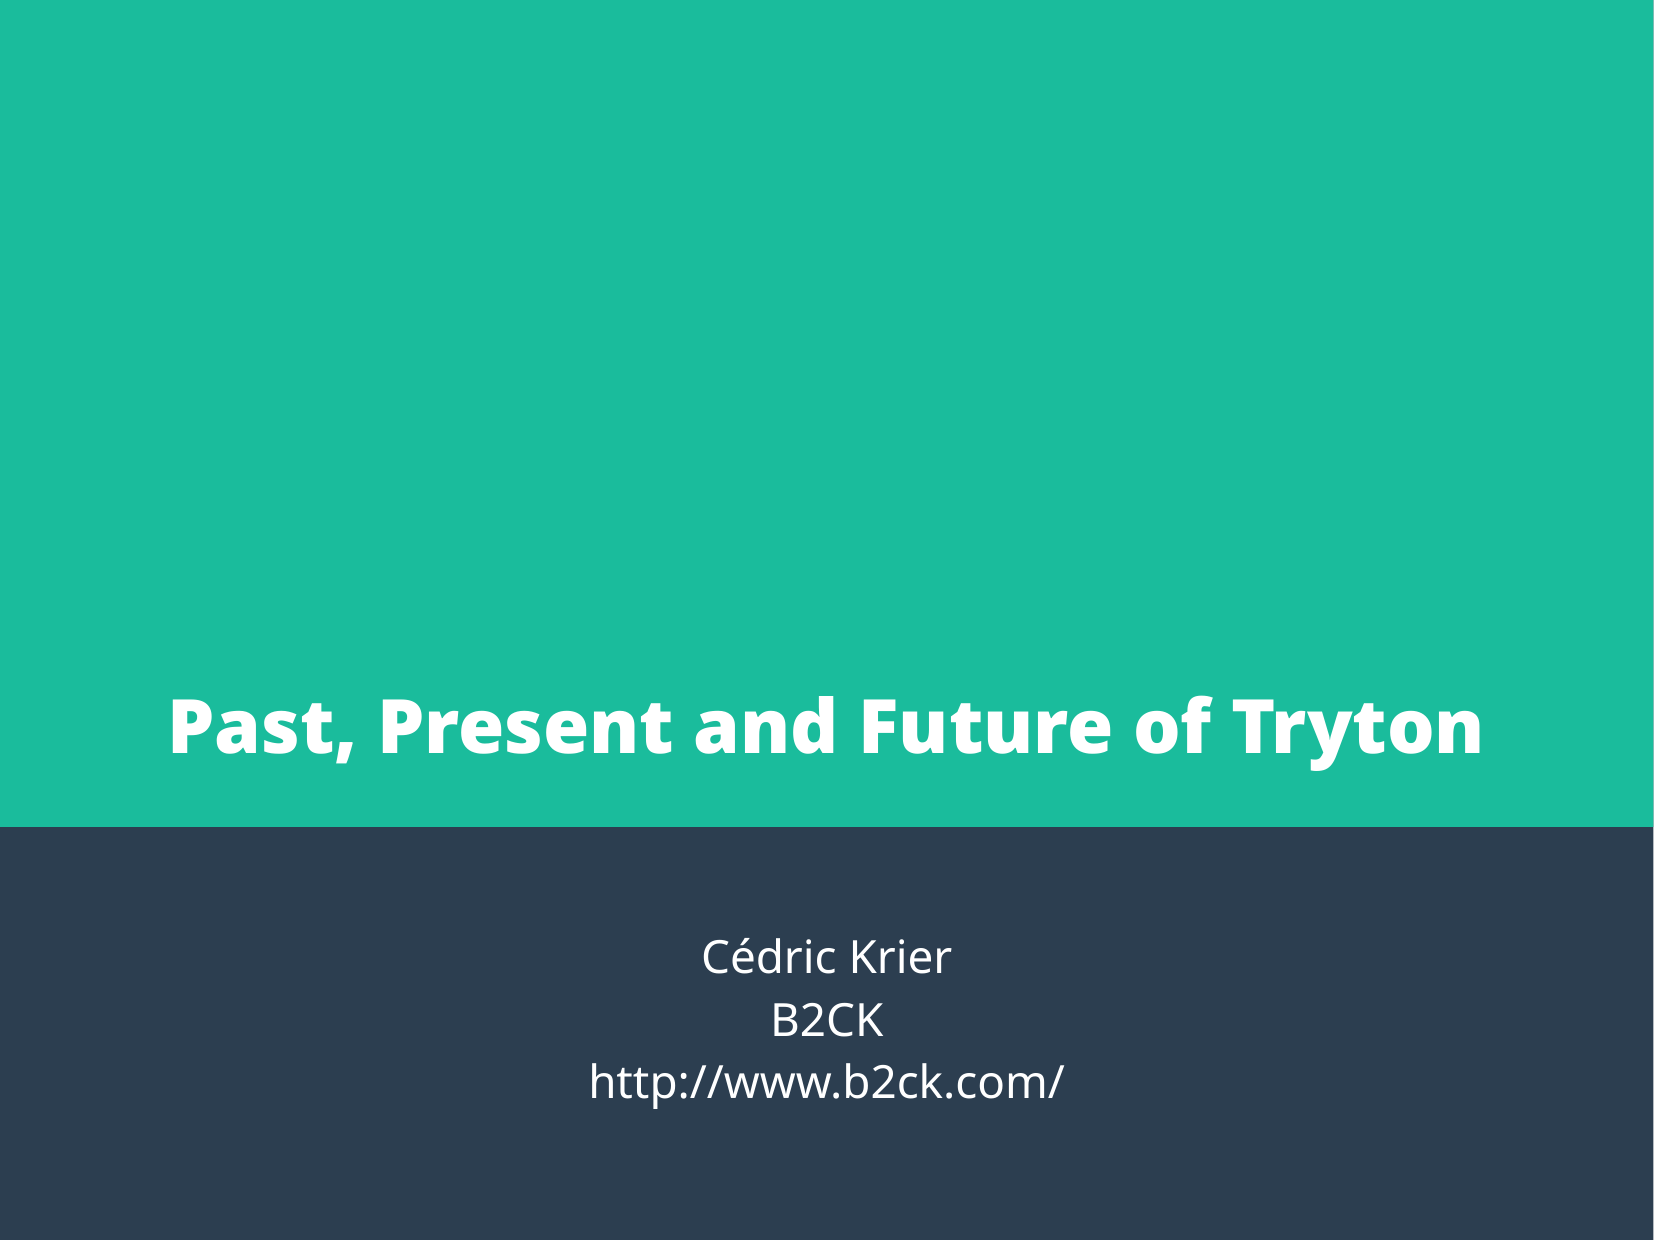

# Past, Present and Future of Tryton
Cédric Krier
B2CK
http://www.b2ck.com/